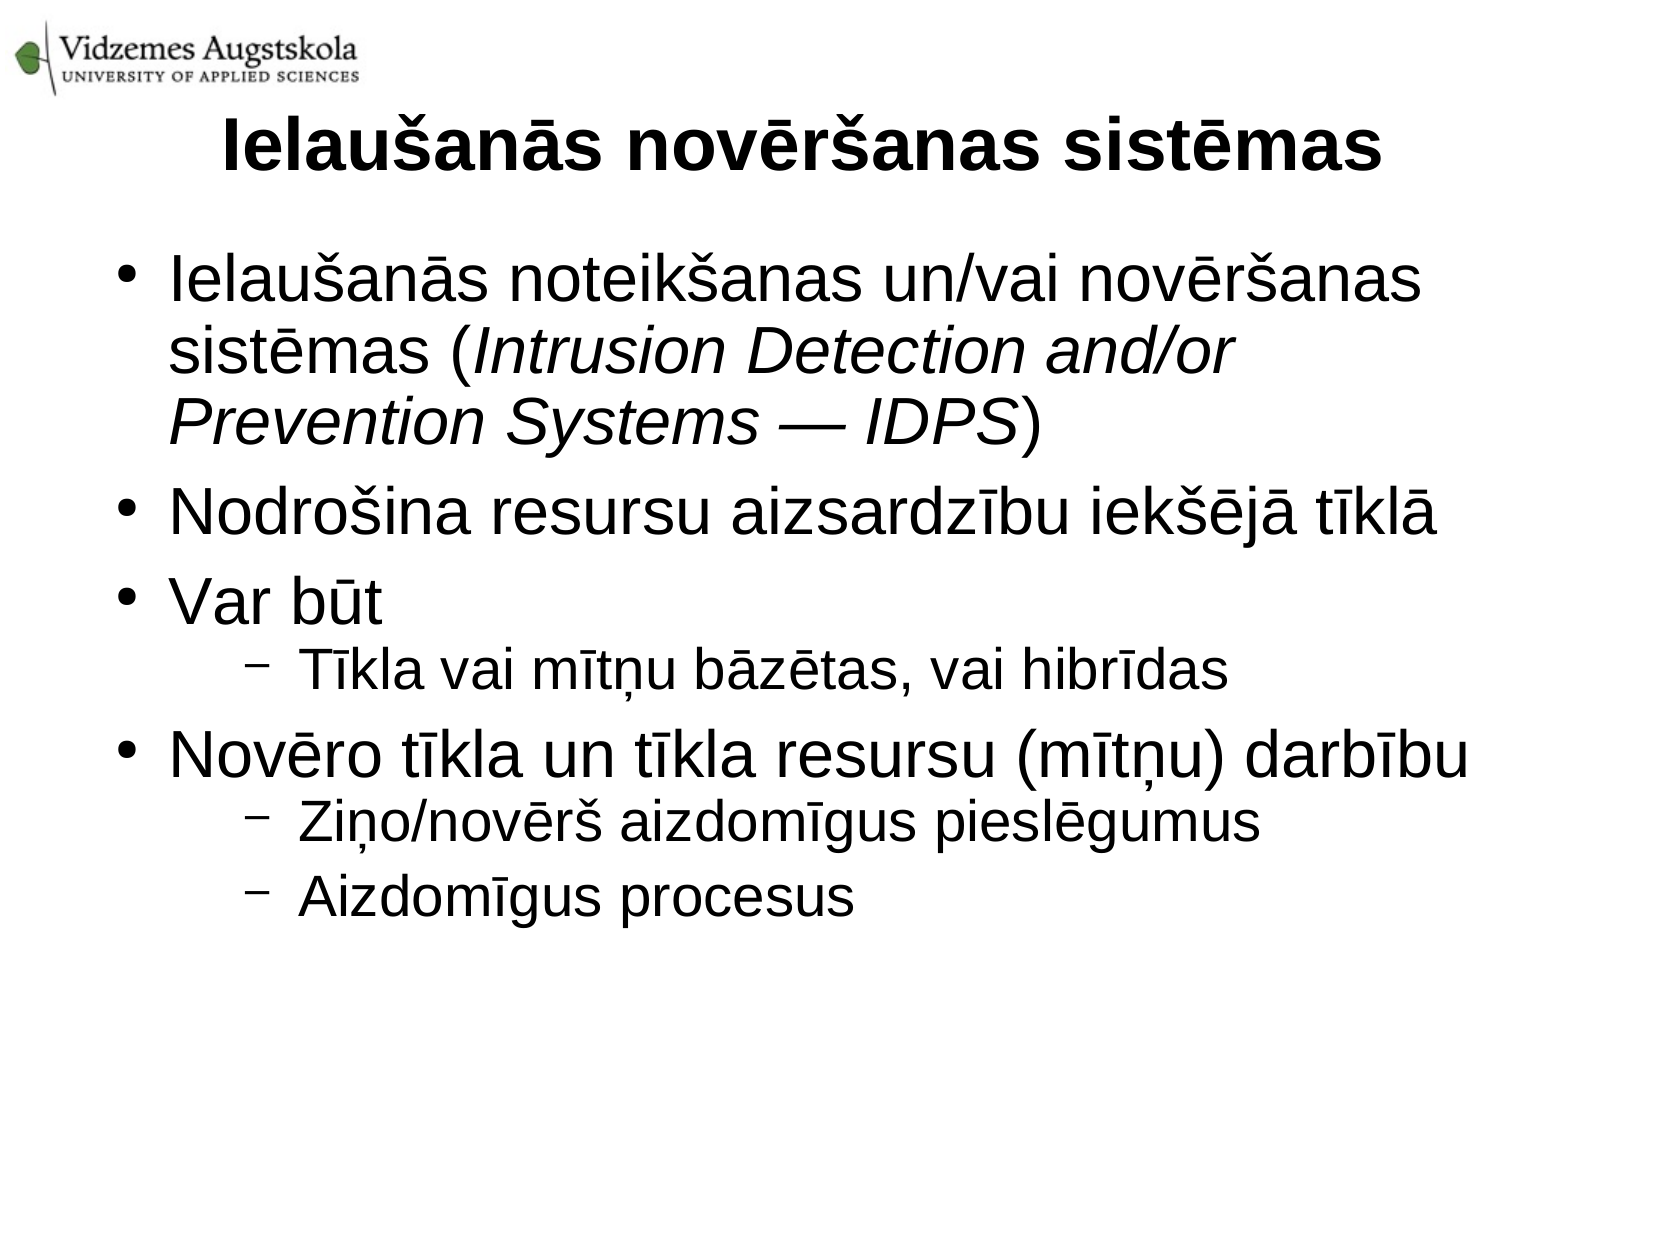

# Ielaušanās novēršanas sistēmas
Ielaušanās noteikšanas un/vai novēršanas sistēmas (Intrusion Detection and/or Prevention Systems — IDPS)
Nodrošina resursu aizsardzību iekšējā tīklā
Var būt
Tīkla vai mītņu bāzētas, vai hibrīdas
Novēro tīkla un tīkla resursu (mītņu) darbību
Ziņo/novērš aizdomīgus pieslēgumus
Aizdomīgus procesus